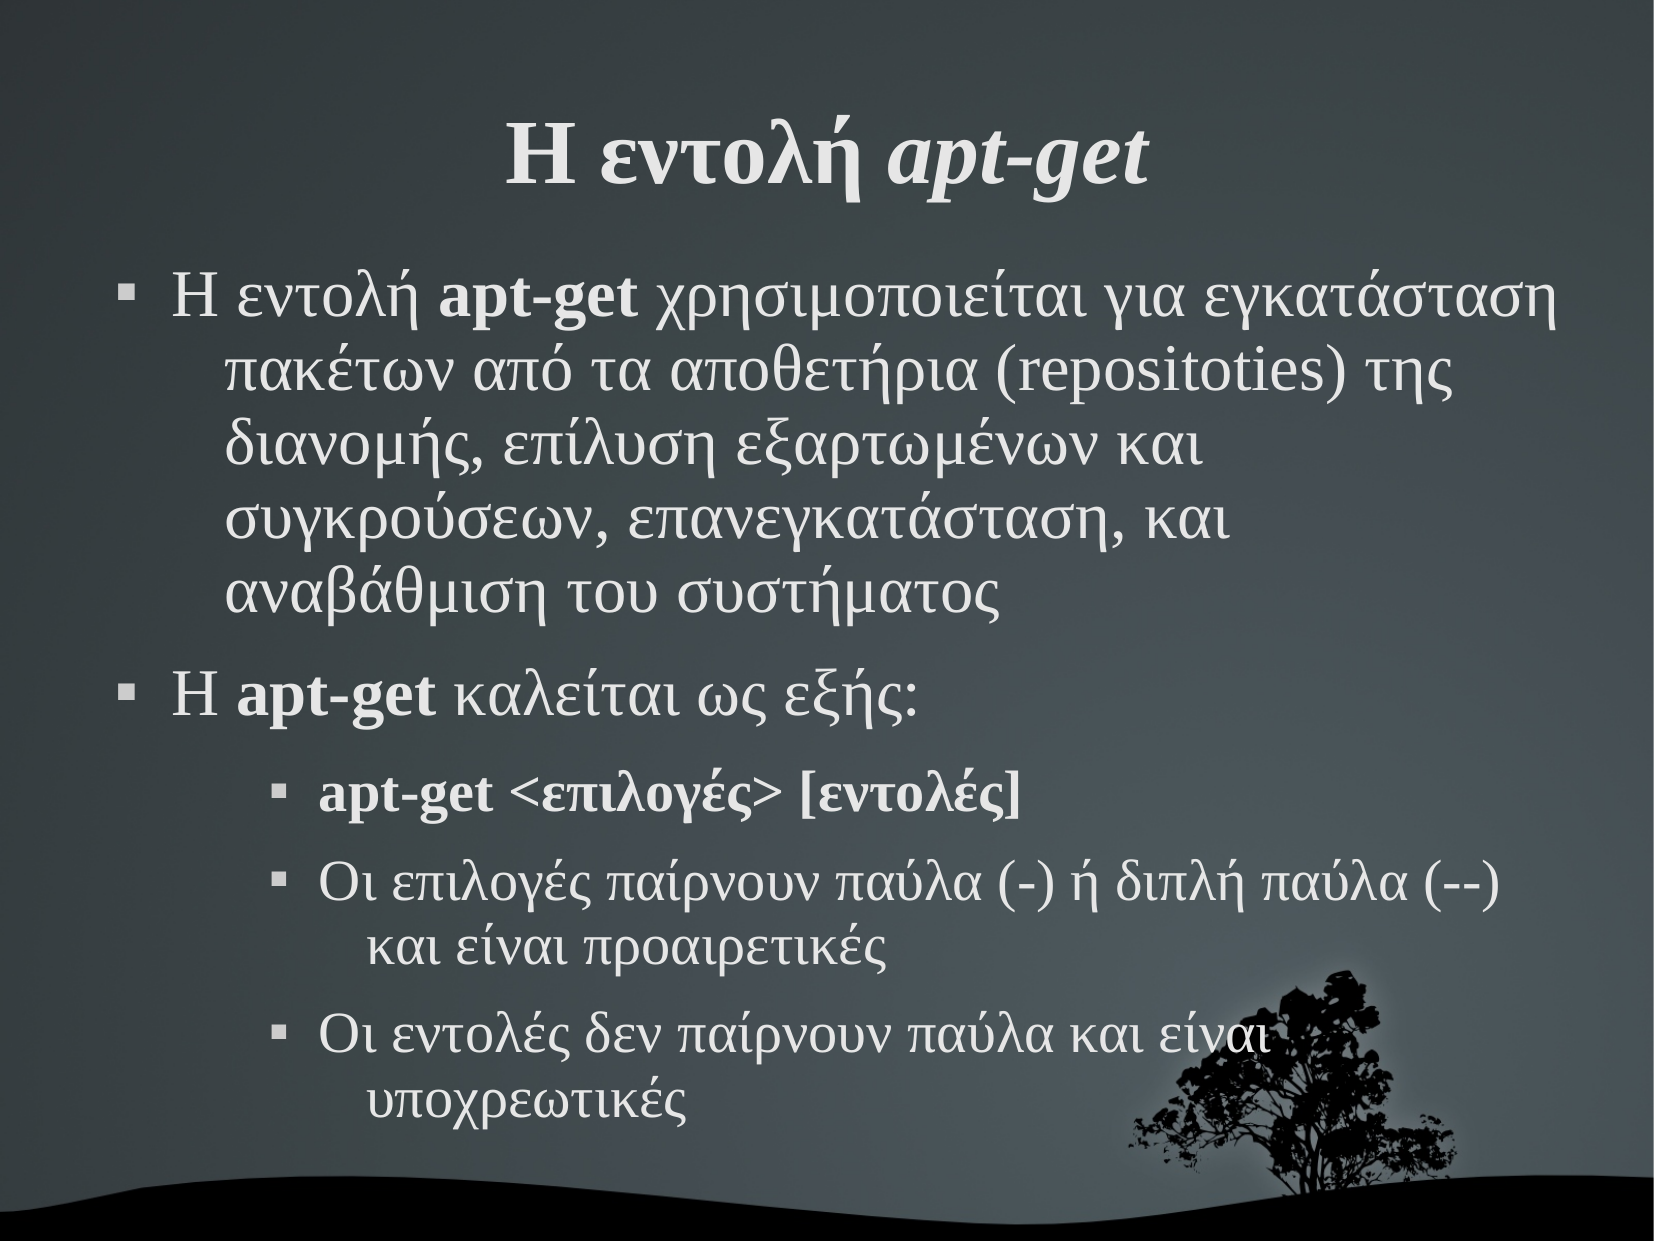

# Η εντολή apt-get
Η εντολή apt-get χρησιμοποιείται για εγκατάσταση πακέτων από τα αποθετήρια (repositoties) της διανομής, επίλυση εξαρτωμένων και συγκρούσεων, επανεγκατάσταση, και αναβάθμιση του συστήματος
Η apt-get καλείται ως εξής:
apt-get <επιλογές> [εντολές]
Οι επιλογές παίρνουν παύλα (-) ή διπλή παύλα (--) και είναι προαιρετικές
Οι εντολές δεν παίρνουν παύλα και είναι υποχρεωτικές